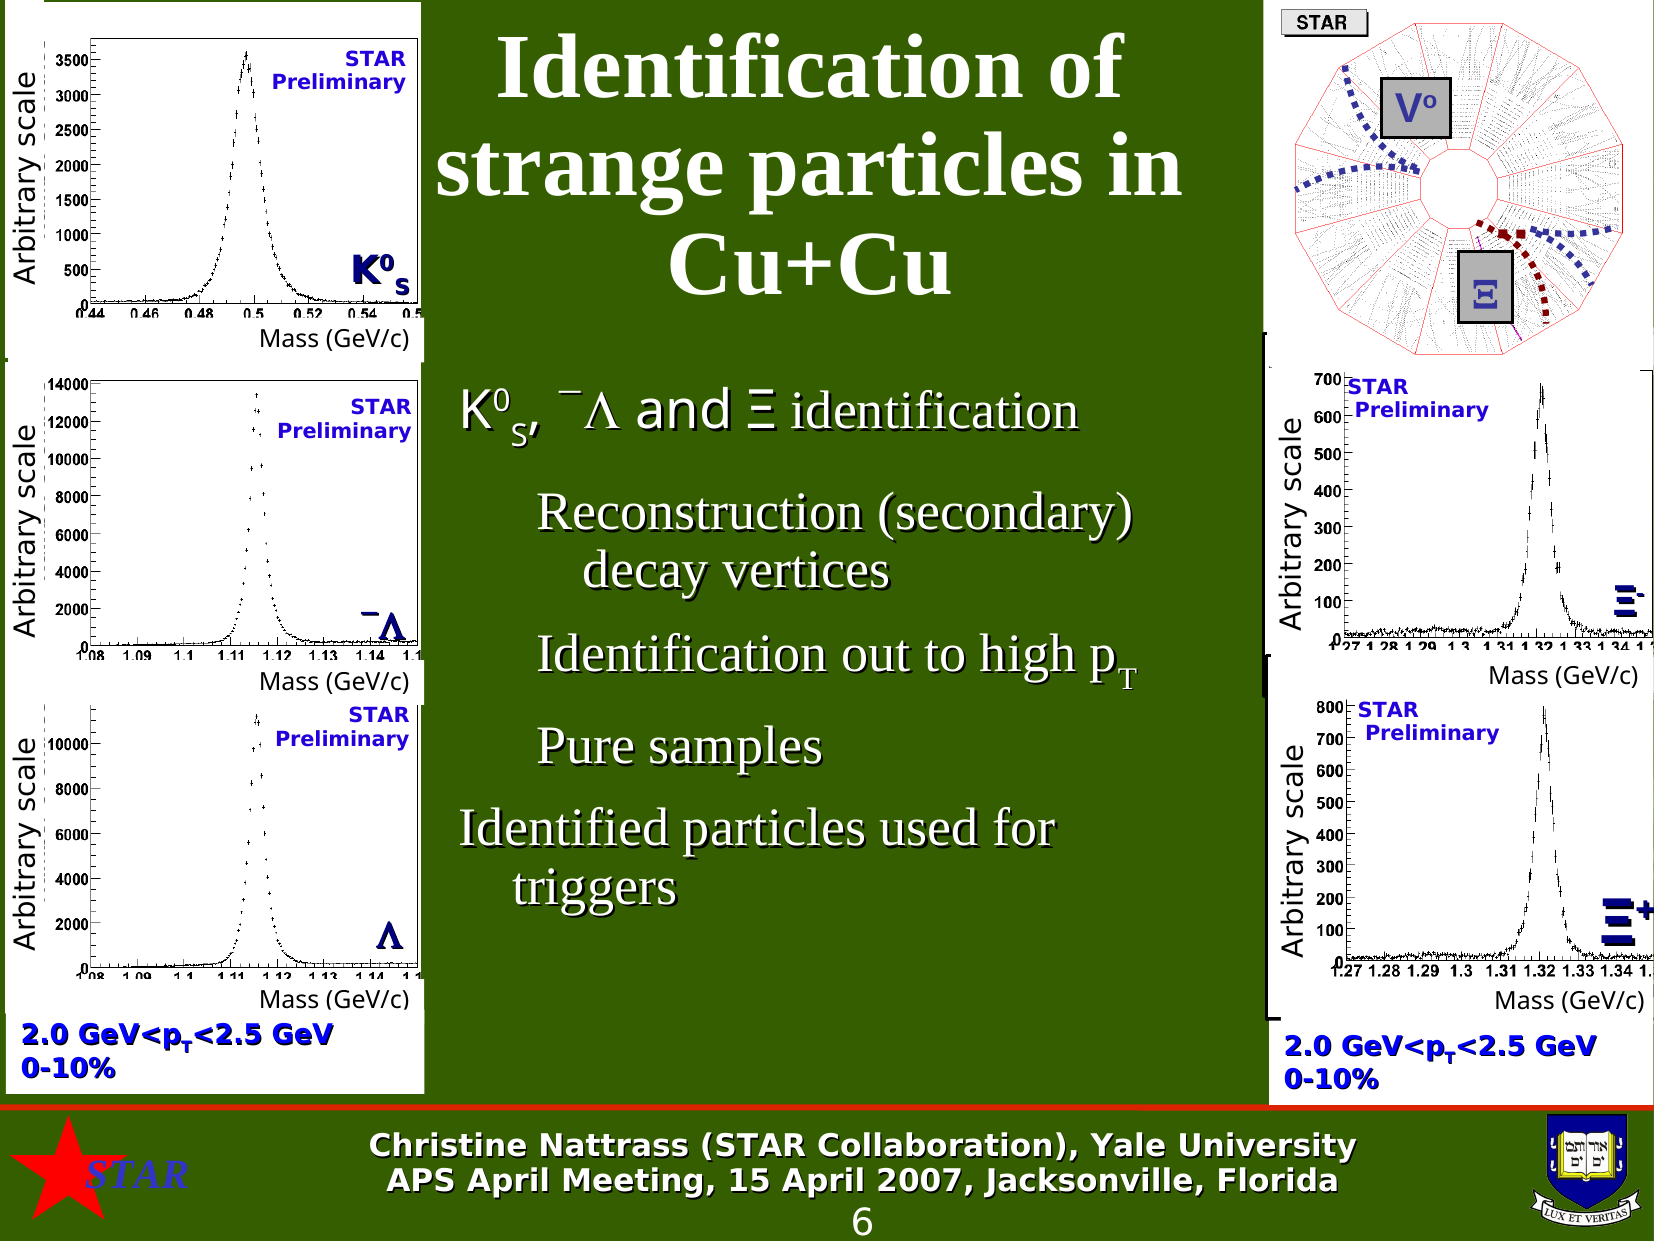

Vo

# Identification of strange particles in Cu+Cu
STAR
 Preliminary
Arbitrary scale
K0S
Mass (GeV/c)
STAR
 Preliminary
Arbitrary scale

Mass (GeV/c)
STAR
 Preliminary
Arbitrary scale

Mass (GeV/c)
2.0 GeV<pT<2.5 GeV
0-10%
STAR
 Preliminary
Arbitrary scale
Ξ-
STAR
 Preliminary
Arbitrary scale
Ξ+
Mass (GeV/c)
Mass (GeV/c)
2.0 GeV<pT<2.5 GeV
0-10%
K0S,  and Ξ identification
Reconstruction (secondary) decay vertices
Identification out to high pT
Pure samples
Identified particles used for triggers
6